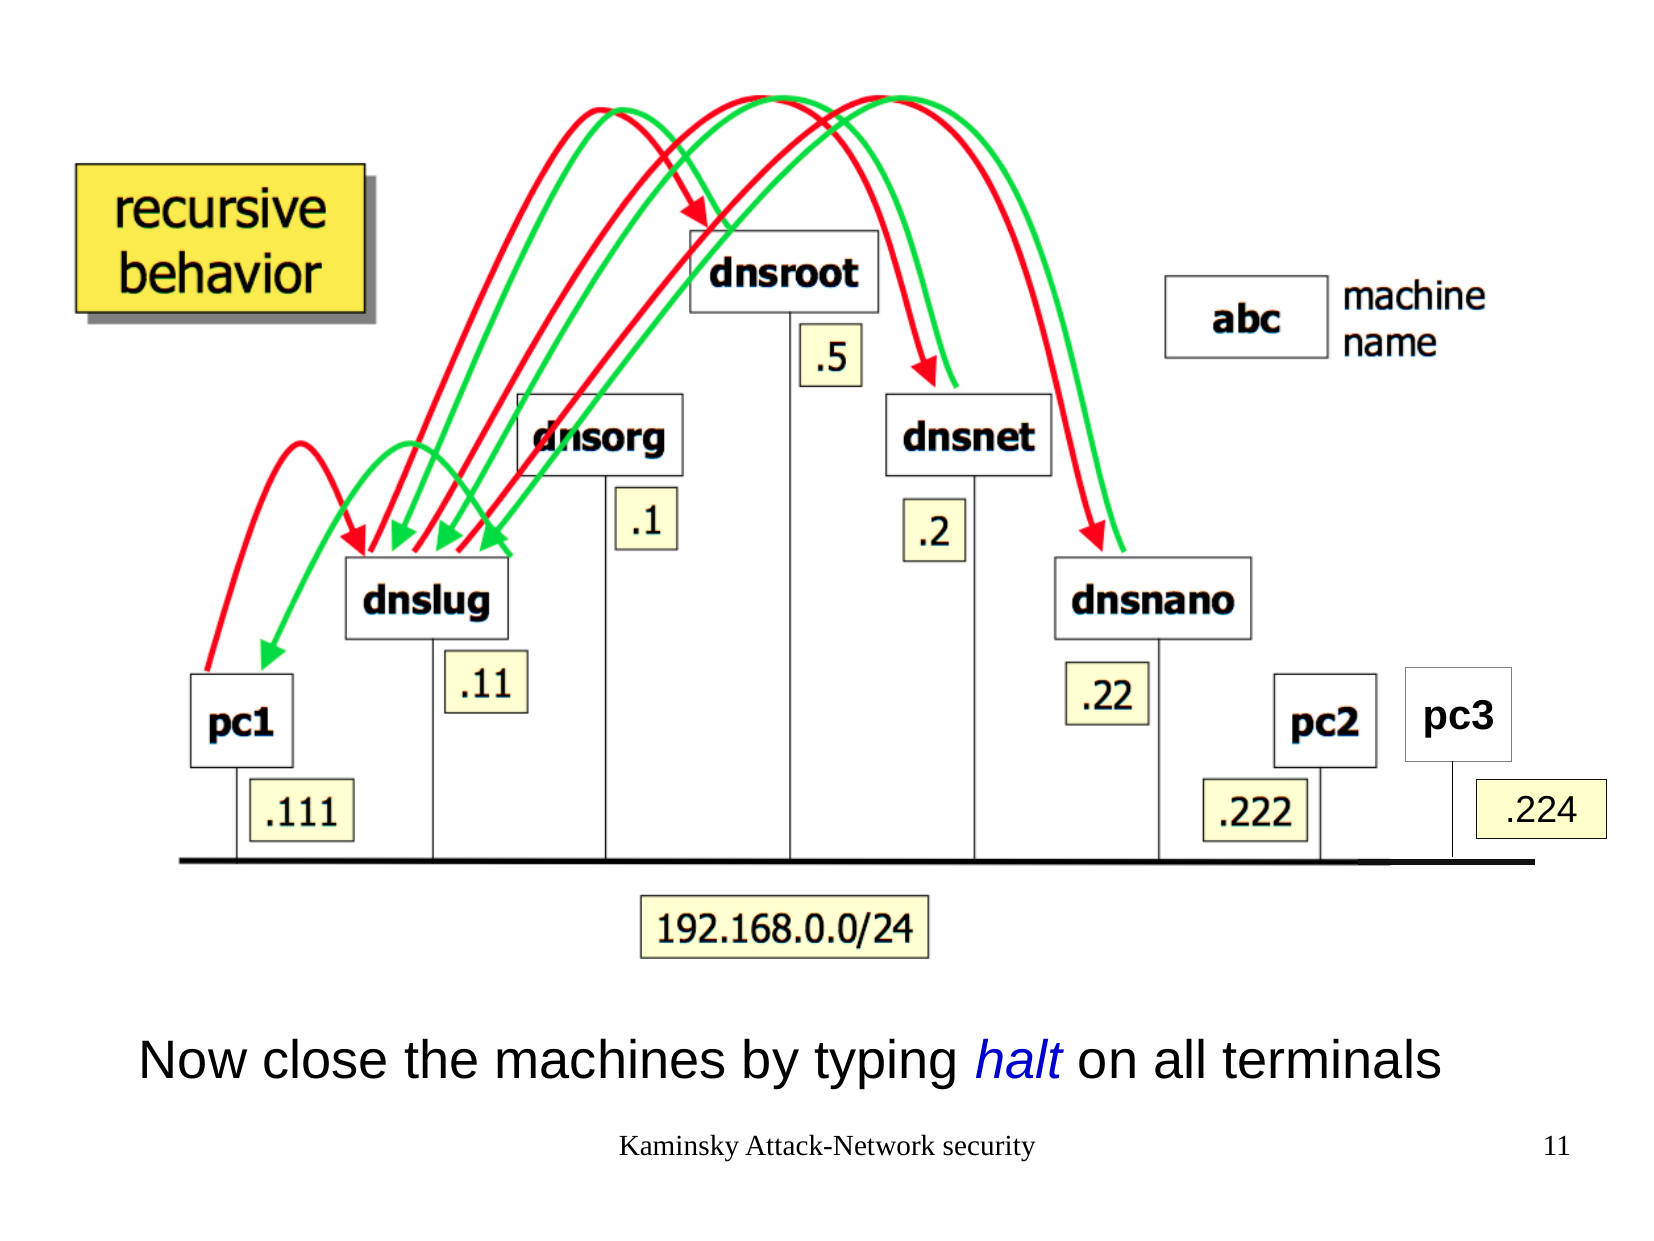

pc3
.224
Now close the machines by typing halt on all terminals
Kaminsky Attack-Network security
11